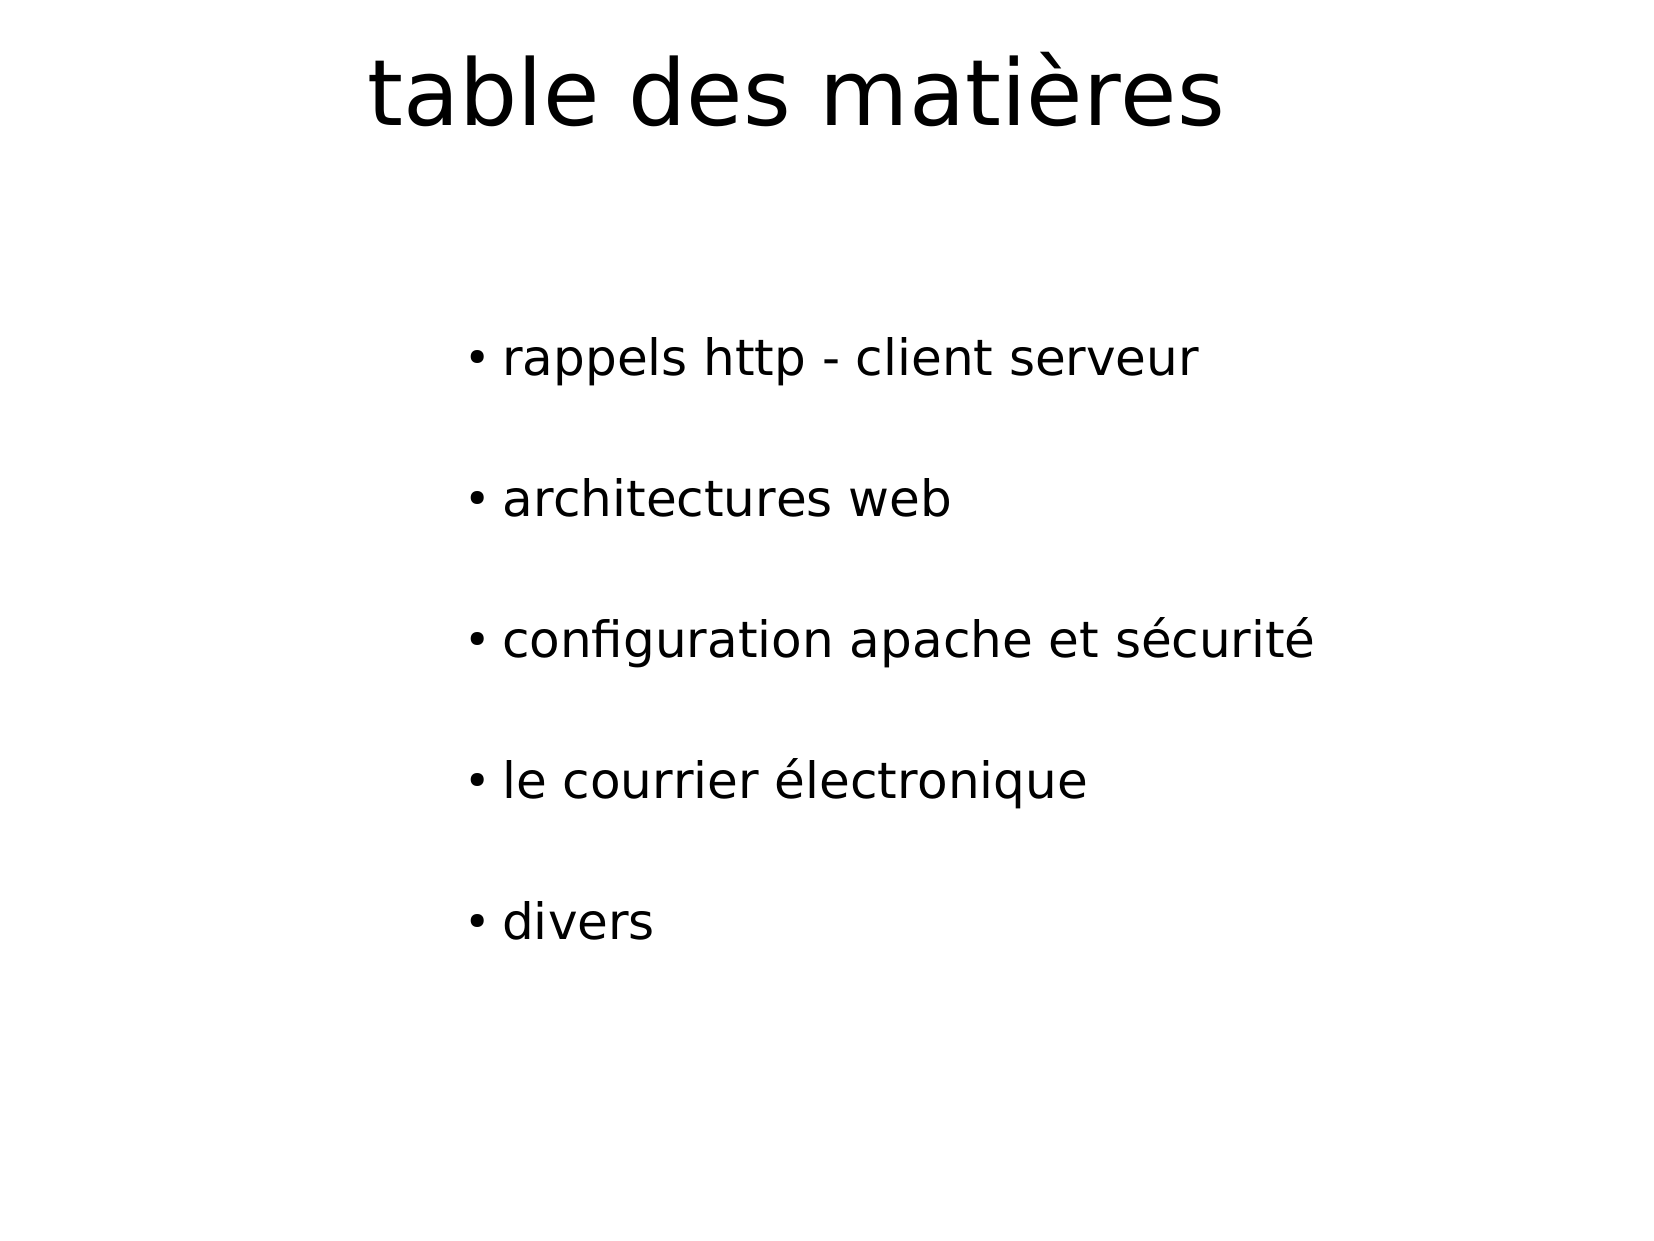

# table des matières
 rappels http - client serveur
 architectures web
 configuration apache et sécurité
 le courrier électronique
 divers